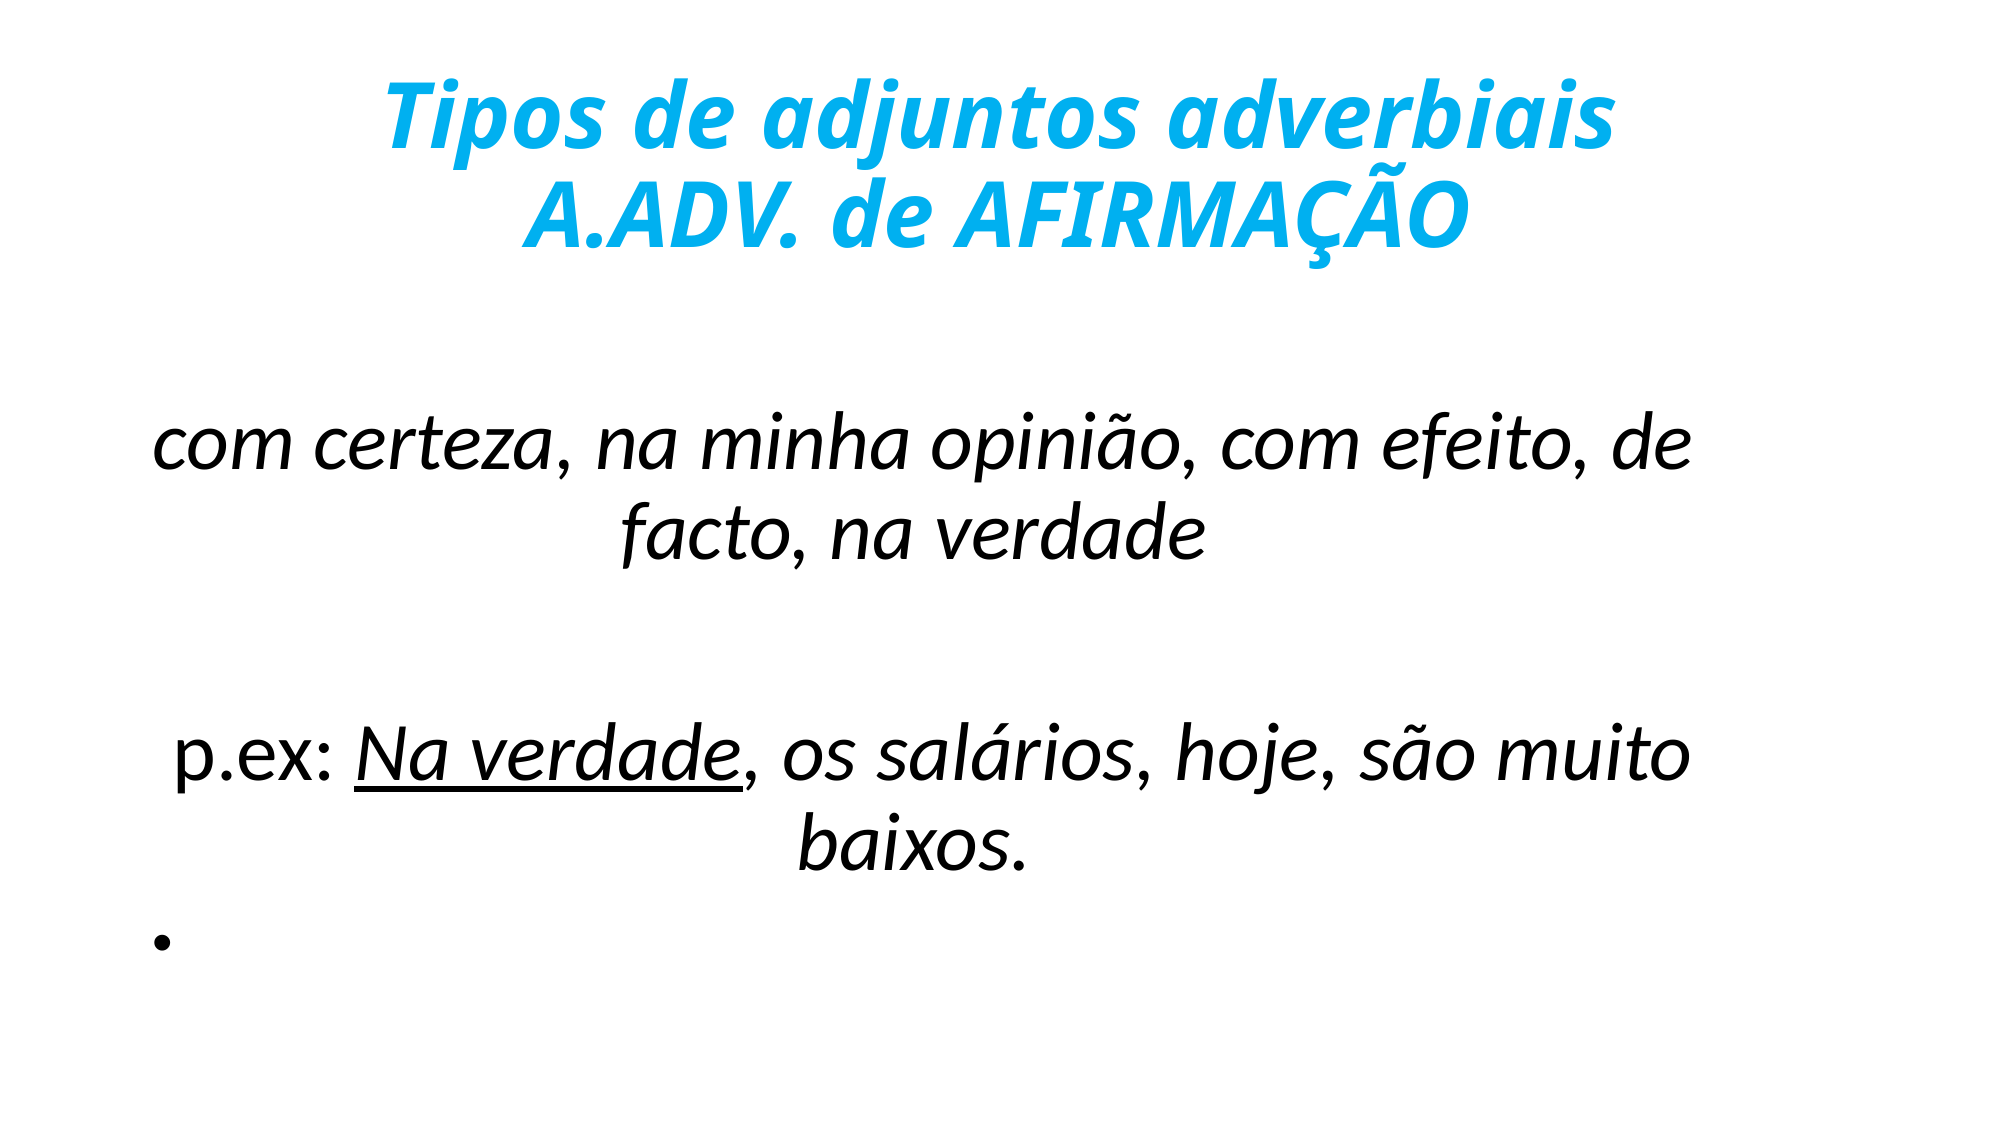

# Tipos de adjuntos adverbiais A.ADV. de AFIRMAÇÃO
com certeza, na minha opinião, com efeito, de facto, na verdade
 p.ex: Na verdade, os salários, hoje, são muito baixos.